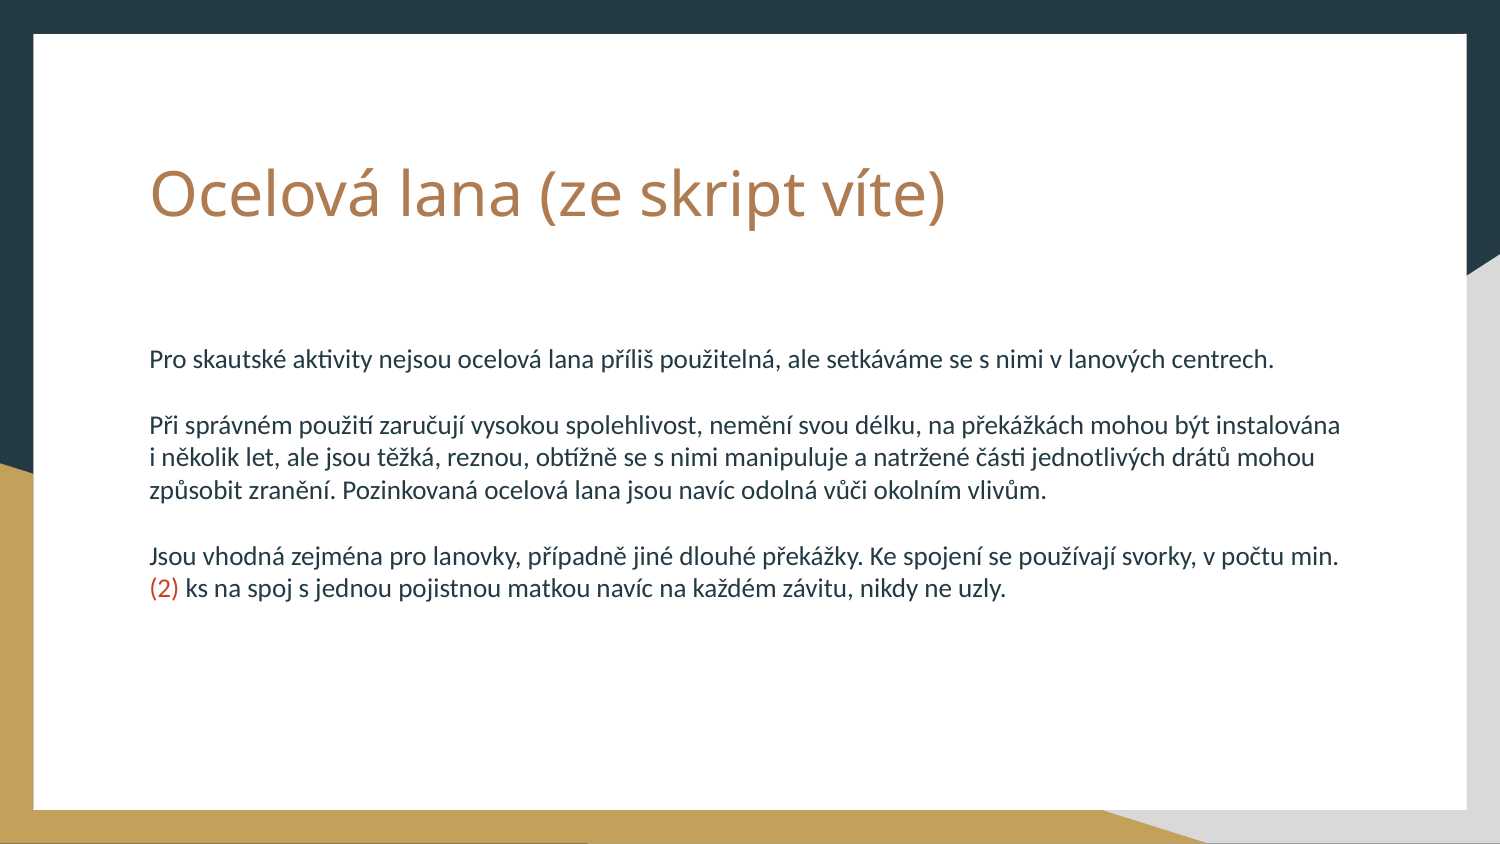

# Ocelová lana (ze skript víte)
Pro skautské aktivity nejsou ocelová lana příliš použitelná, ale setkáváme se s nimi v lanových centrech.
Při správném použití zaručují vysokou spolehlivost, nemění svou délku, na překážkách mohou být instalována i několik let, ale jsou těžká, reznou, obtížně se s nimi manipuluje a natržené části jednotlivých drátů mohou způsobit zranění. Pozinkovaná ocelová lana jsou navíc odolná vůči okolním vlivům.
Jsou vhodná zejména pro lanovky, případně jiné dlouhé překážky. Ke spojení se používají svorky, v počtu min. (2) ks na spoj s jednou pojistnou matkou navíc na každém závitu, nikdy ne uzly.